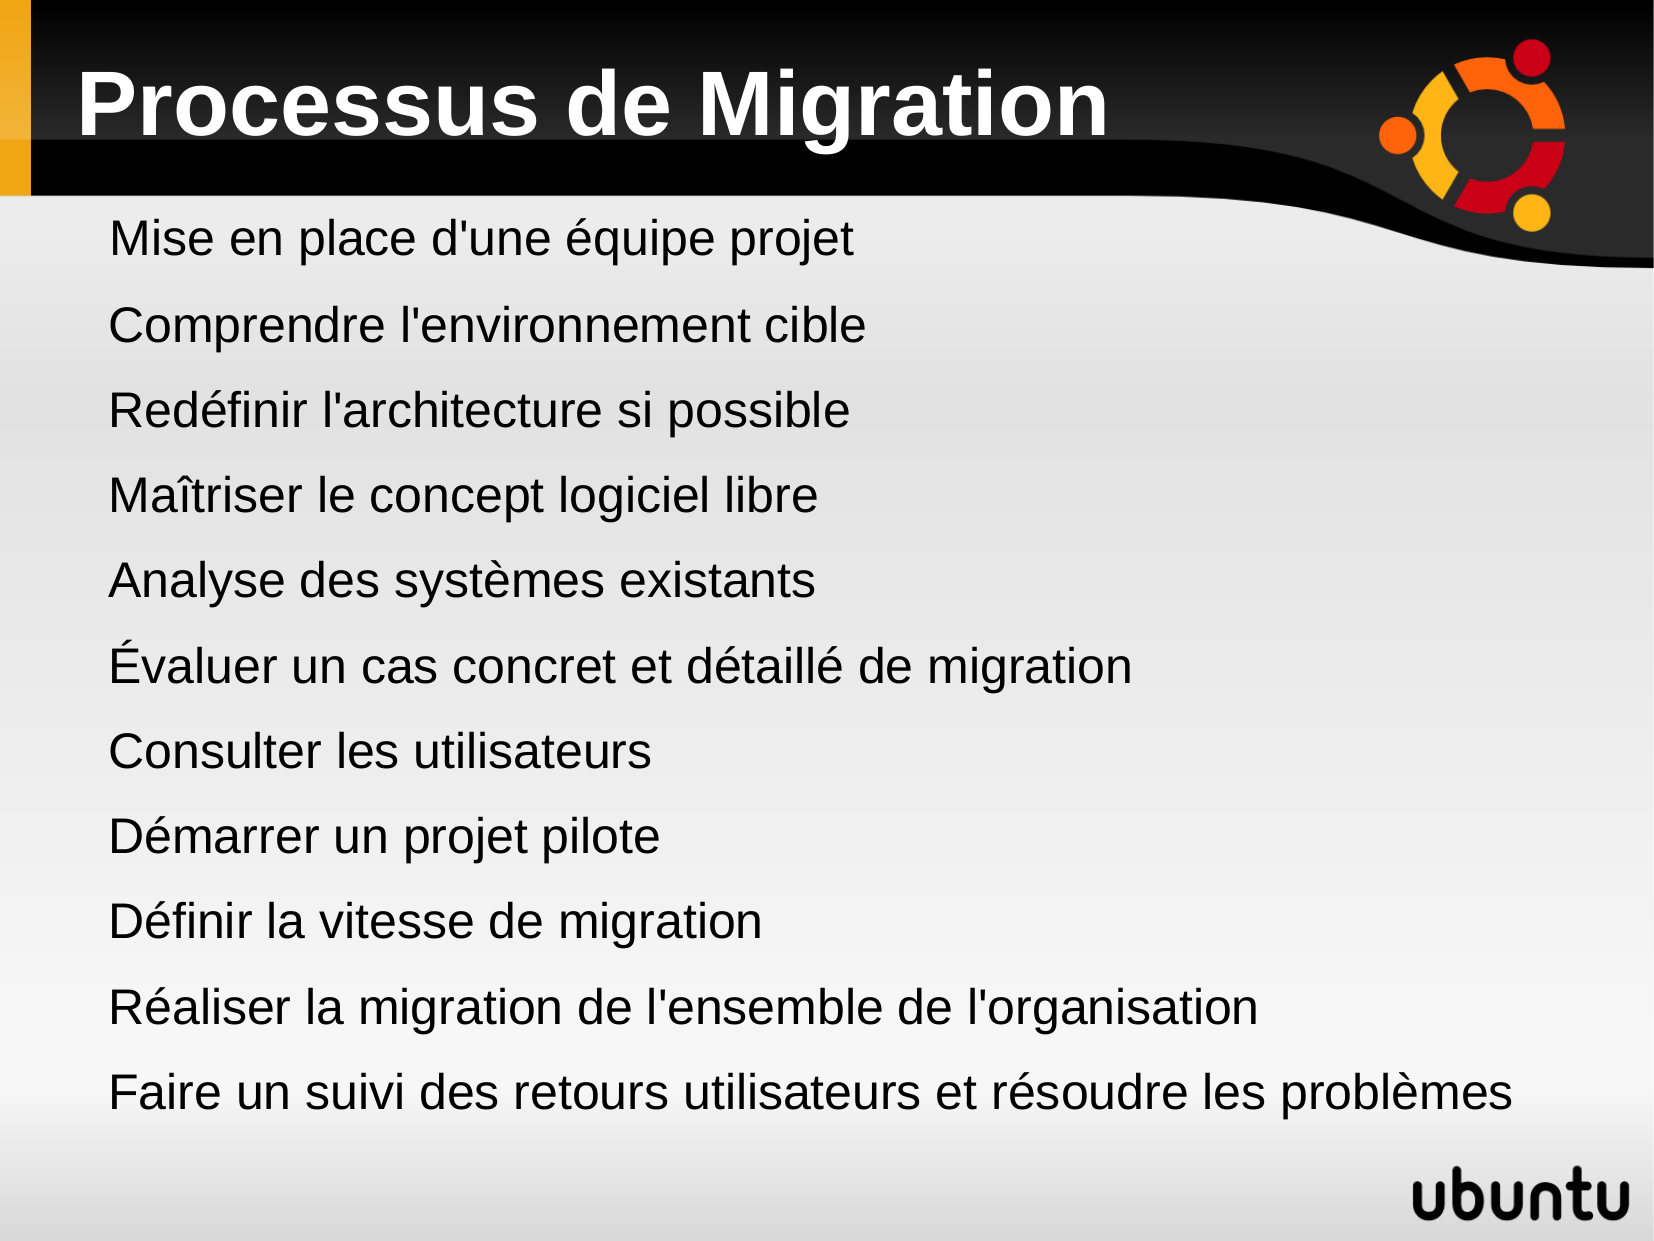

# Processus de Migration
 Mise en place d'une équipe projet
 Comprendre l'environnement cible
 Redéfinir l'architecture si possible
 Maîtriser le concept logiciel libre
 Analyse des systèmes existants
 Évaluer un cas concret et détaillé de migration
 Consulter les utilisateurs
 Démarrer un projet pilote
 Définir la vitesse de migration
 Réaliser la migration de l'ensemble de l'organisation
 Faire un suivi des retours utilisateurs et résoudre les problèmes